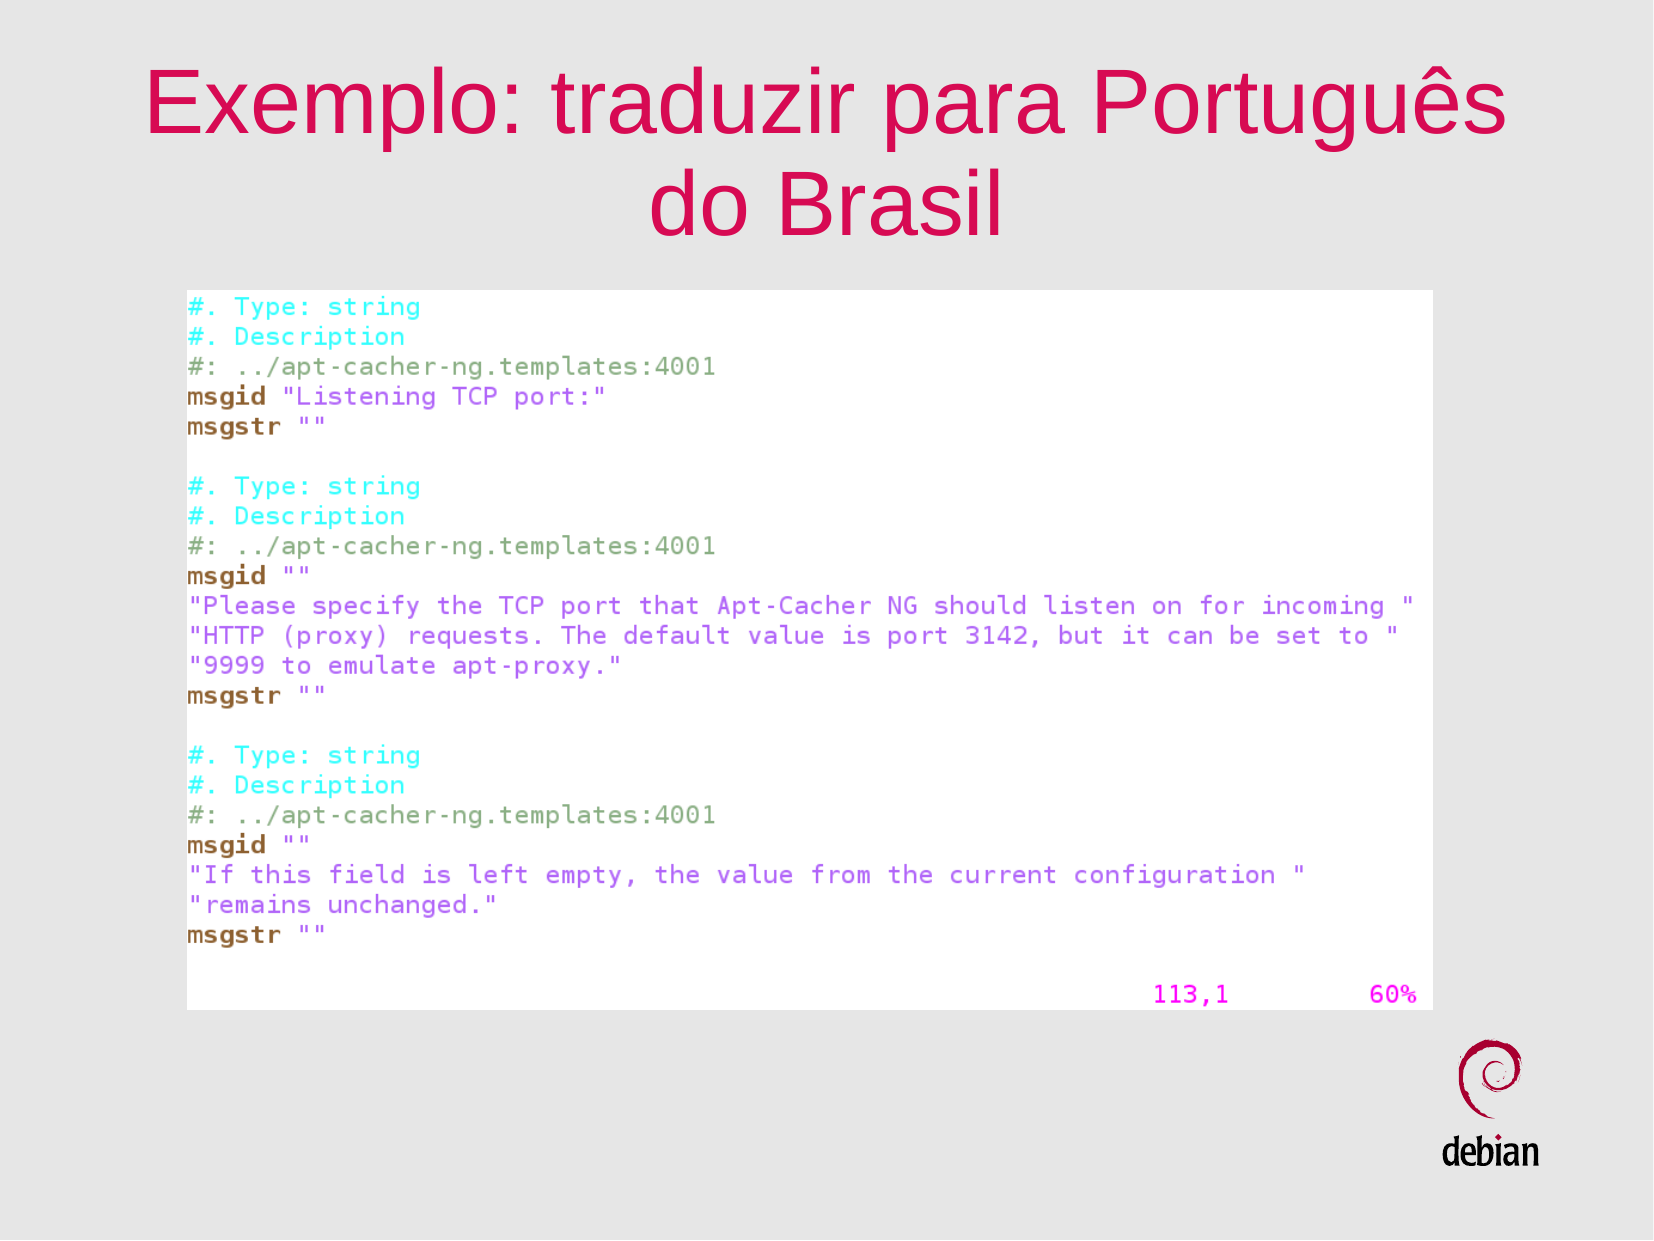

# Exemplo: traduzir para Português do Brasil